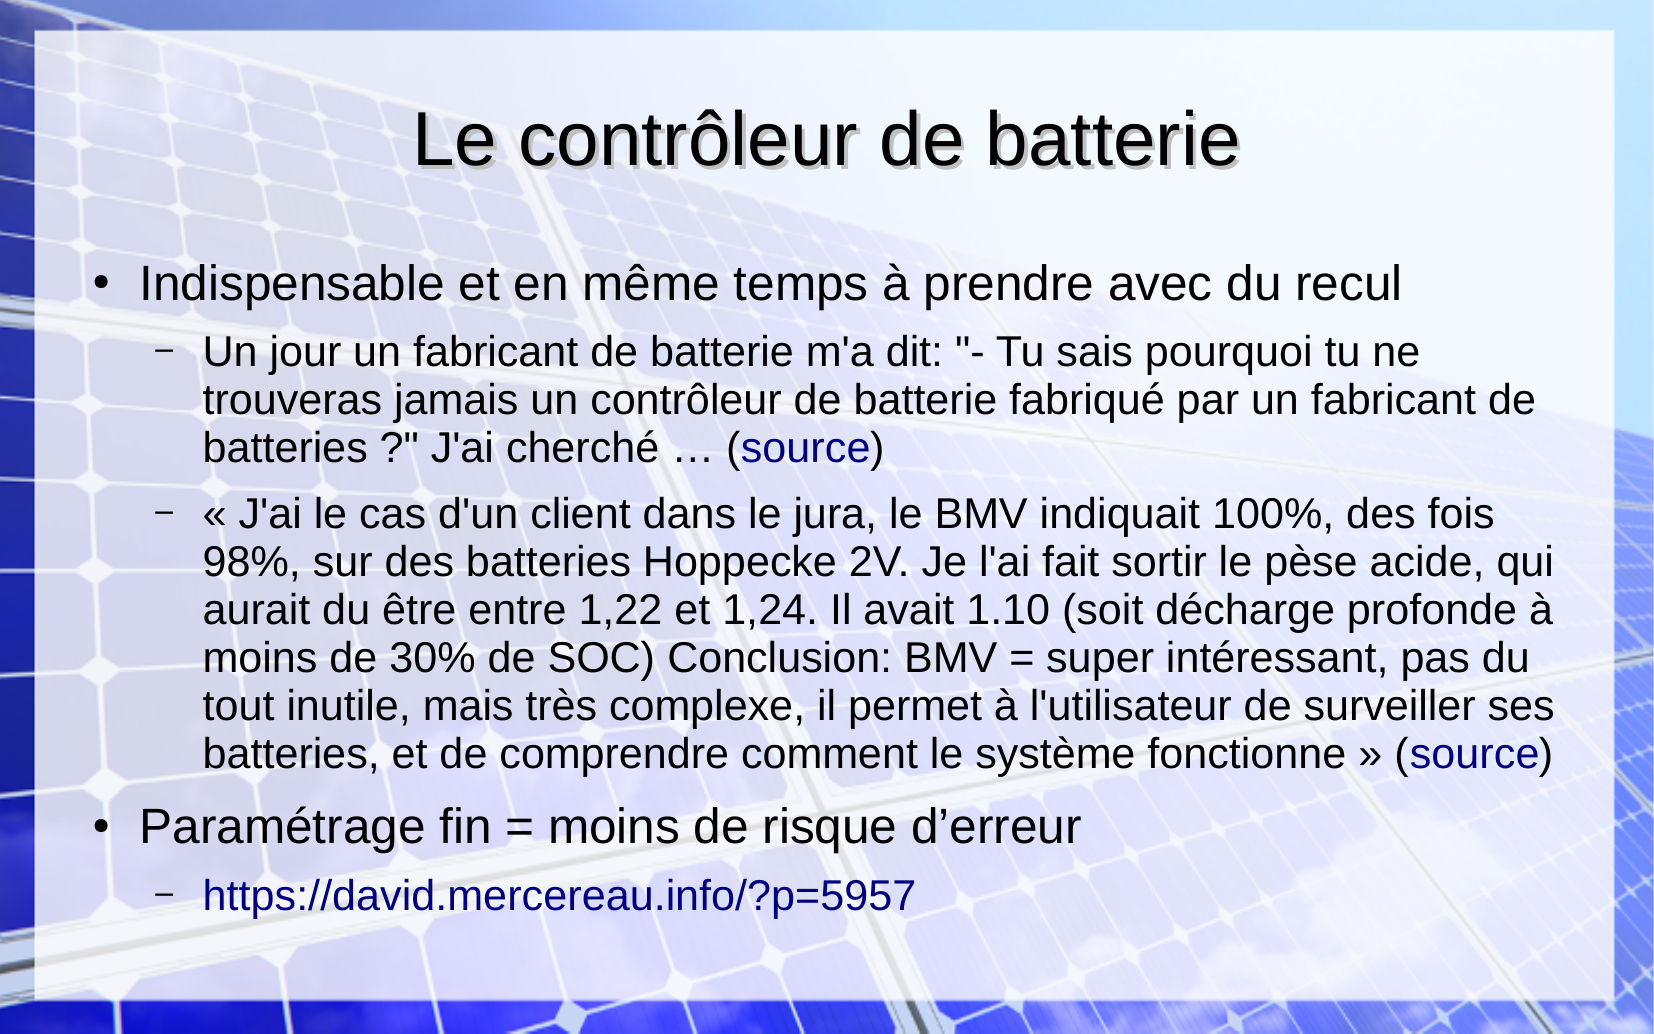

# Le contrôleur de batterie
Indispensable et en même temps à prendre avec du recul
Un jour un fabricant de batterie m'a dit: "- Tu sais pourquoi tu ne trouveras jamais un contrôleur de batterie fabriqué par un fabricant de batteries ?" J'ai cherché … (source)
« J'ai le cas d'un client dans le jura, le BMV indiquait 100%, des fois 98%, sur des batteries Hoppecke 2V. Je l'ai fait sortir le pèse acide, qui aurait du être entre 1,22 et 1,24. Il avait 1.10 (soit décharge profonde à moins de 30% de SOC) Conclusion: BMV = super intéressant, pas du tout inutile, mais très complexe, il permet à l'utilisateur de surveiller ses batteries, et de comprendre comment le système fonctionne » (source)
Paramétrage fin = moins de risque d’erreur
https://david.mercereau.info/?p=5957